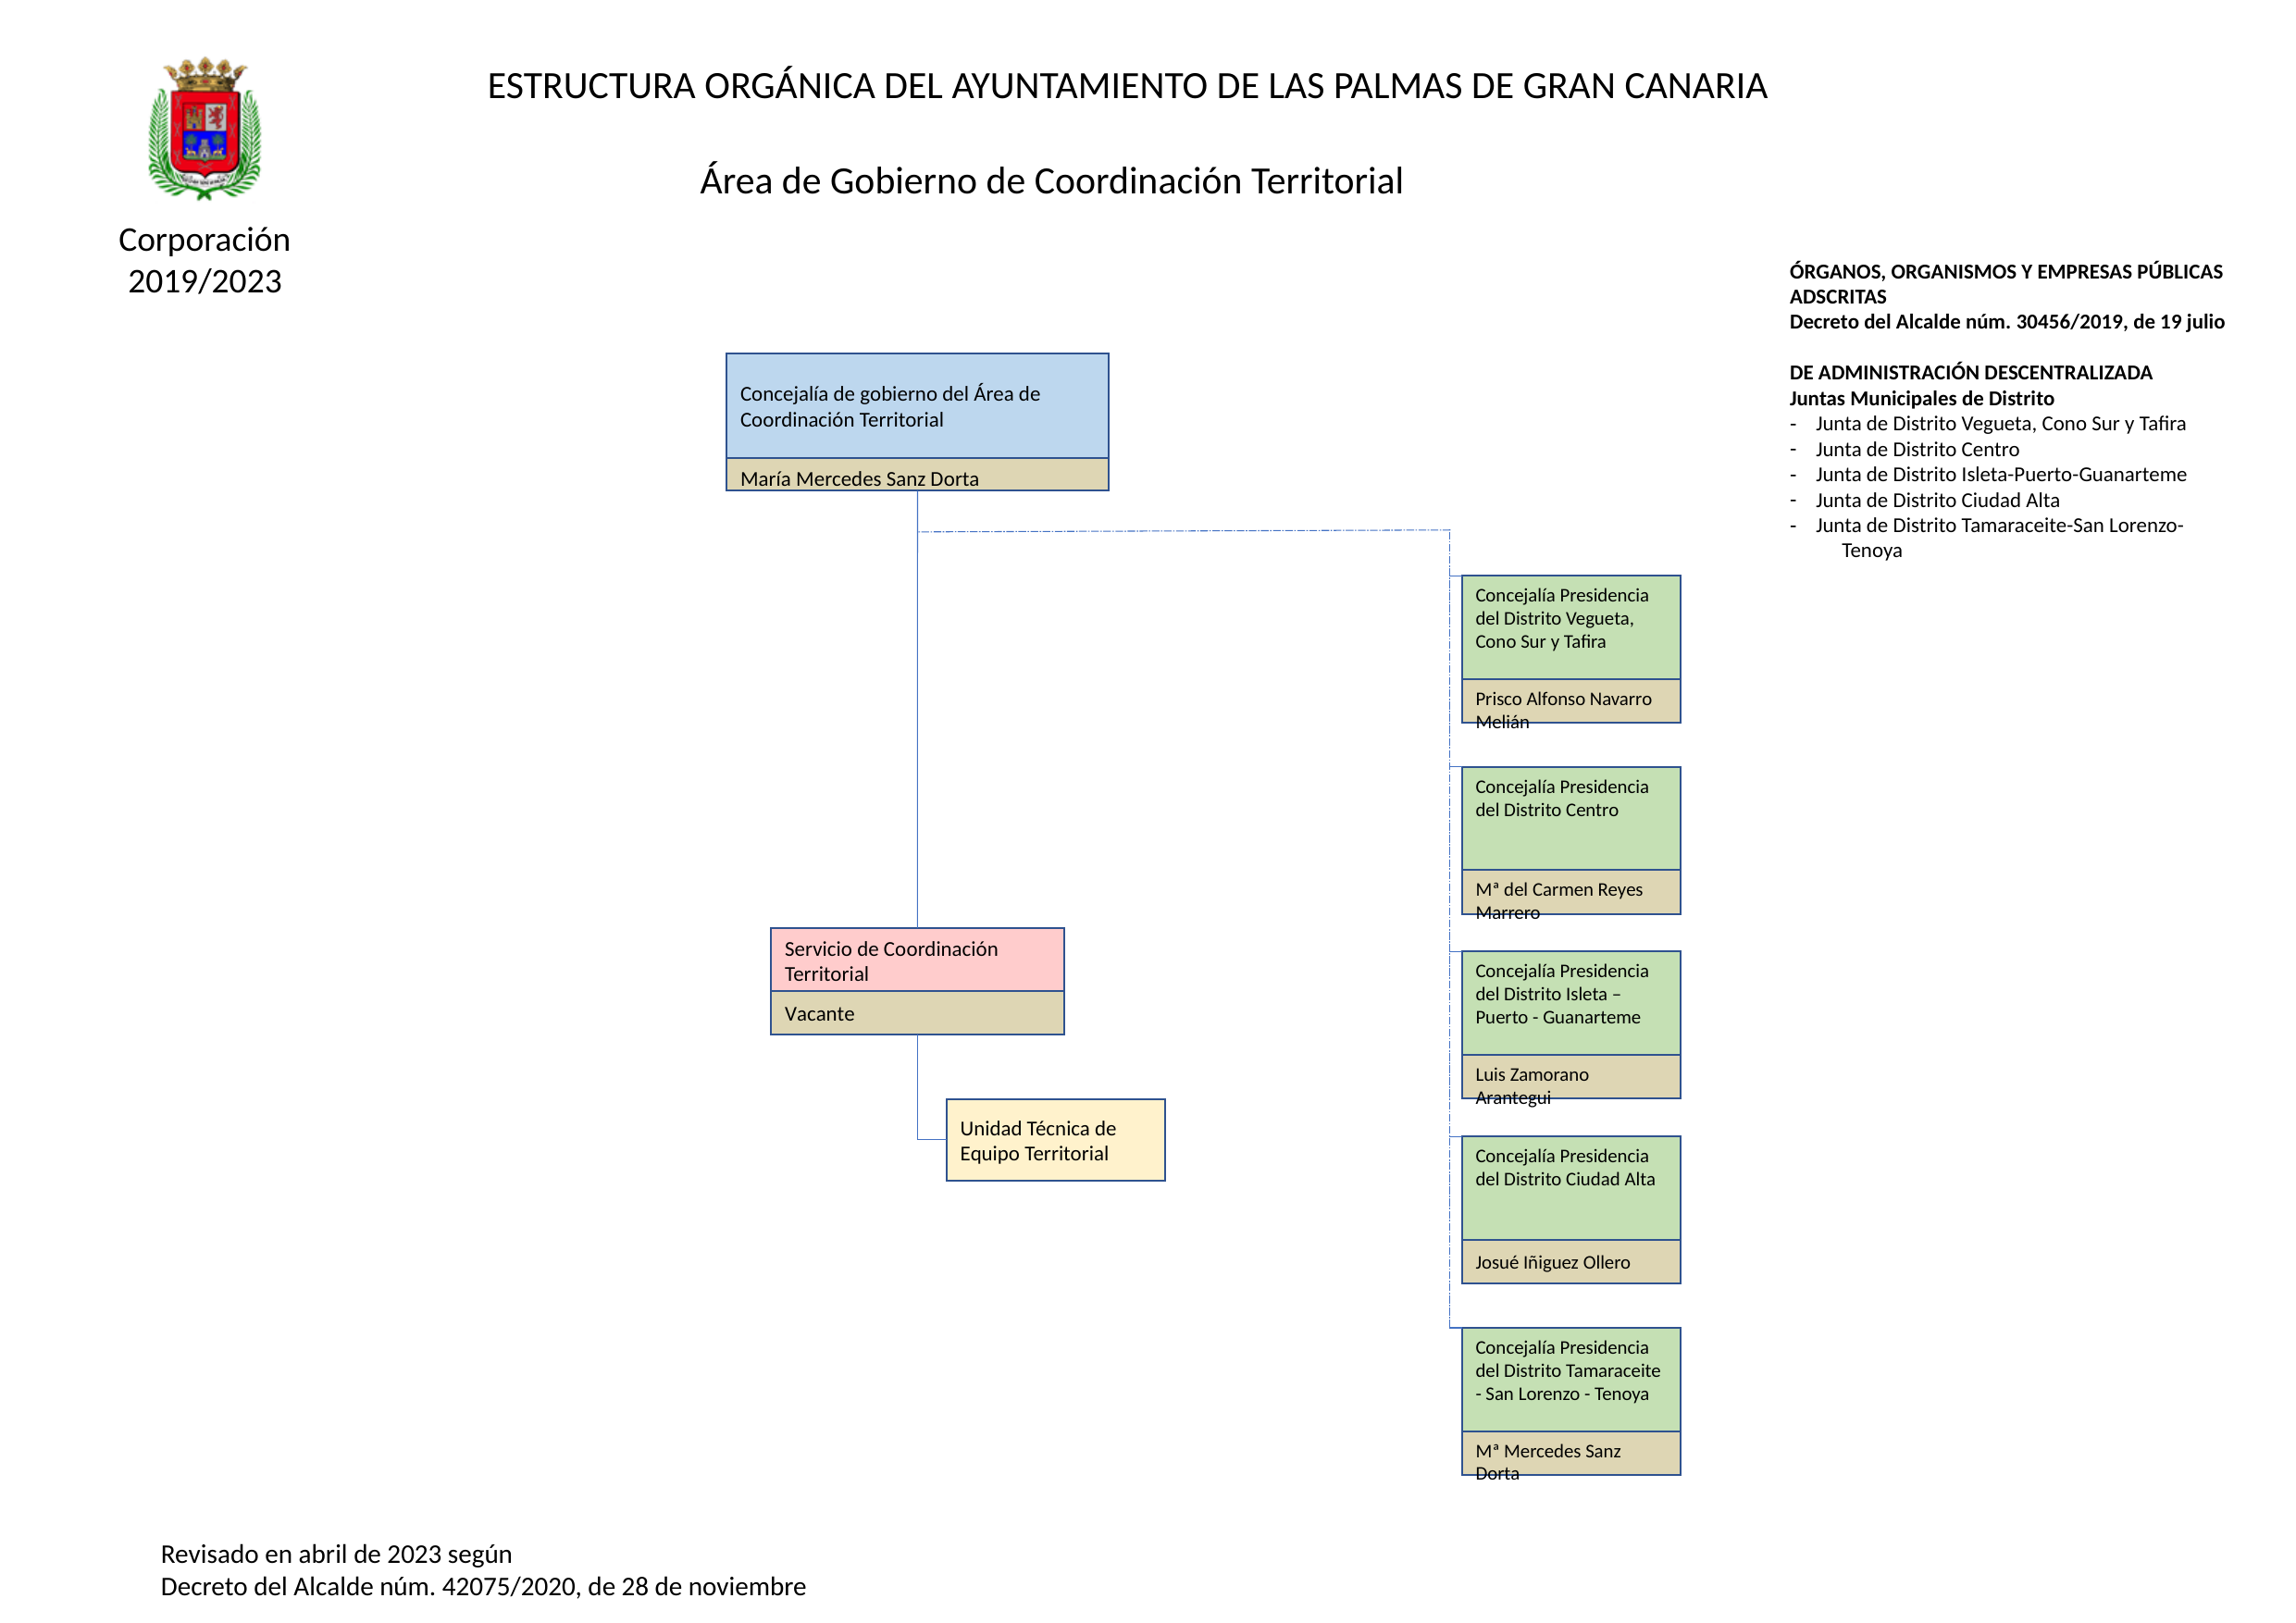

ESTRUCTURA ORGÁNICA DEL AYUNTAMIENTO DE LAS PALMAS DE GRAN CANARIA
Área de Gobierno de Coordinación Territorial
Corporación
2019/2023
ÓRGANOS, ORGANISMOS Y EMPRESAS PÚBLICAS ADSCRITAS
Decreto del Alcalde núm. 30456/2019, de 19 julio
DE ADMINISTRACIÓN DESCENTRALIZADA
Juntas Municipales de Distrito
Junta de Distrito Vegueta, Cono Sur y Tafira
Junta de Distrito Centro
Junta de Distrito Isleta-Puerto-Guanarteme
Junta de Distrito Ciudad Alta
Junta de Distrito Tamaraceite-San Lorenzo-Tenoya
Concejalía de gobierno del Área de Urbanismo, Edificación y Sostenibilidad Ambiental
Javier Erasmo Doreste Zamora
Concejalía de gobierno del Área de Coordinación Territorial
María Mercedes Sanz Dorta
Concejalía Presidencia del Distrito Vegueta, Cono Sur y Tafira
Prisco Alfonso Navarro Melián
Concejalía Presidencia del Distrito Centro
Mª del Carmen Reyes Marrero
Servicio de Coordinación Territorial
Vacante
Concejalía Presidencia del Distrito Isleta – Puerto - Guanarteme
Luis Zamorano Arantegui
Unidad Técnica de Equipo Territorial
Concejalía Presidencia del Distrito Ciudad Alta
Josué Iñiguez Ollero
Concejalía Presidencia del Distrito Tamaraceite - San Lorenzo - Tenoya
Mª Mercedes Sanz Dorta
Revisado en abril de 2023 según
Decreto del Alcalde núm. 42075/2020, de 28 de noviembre